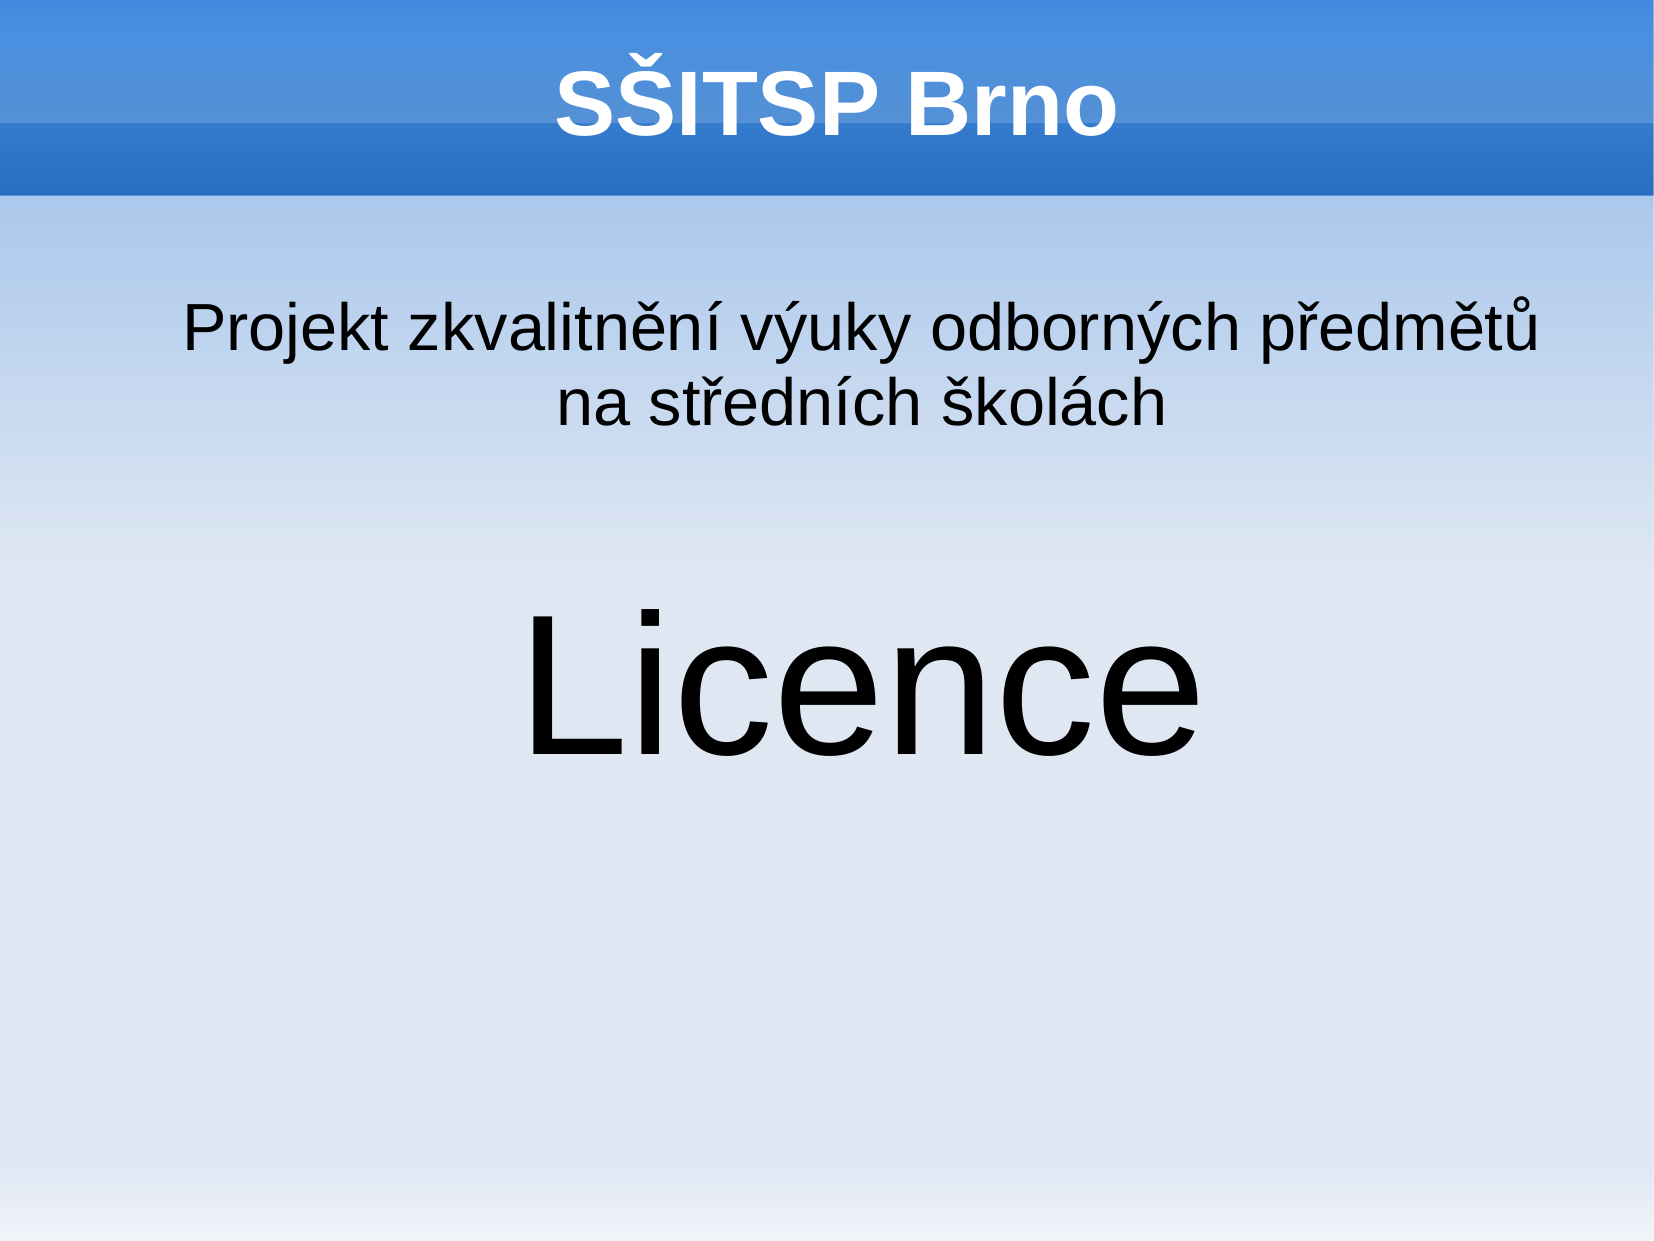

# SŠITSP Brno
Projekt zkvalitnění výuky odborných předmětů na středních školách
Licence